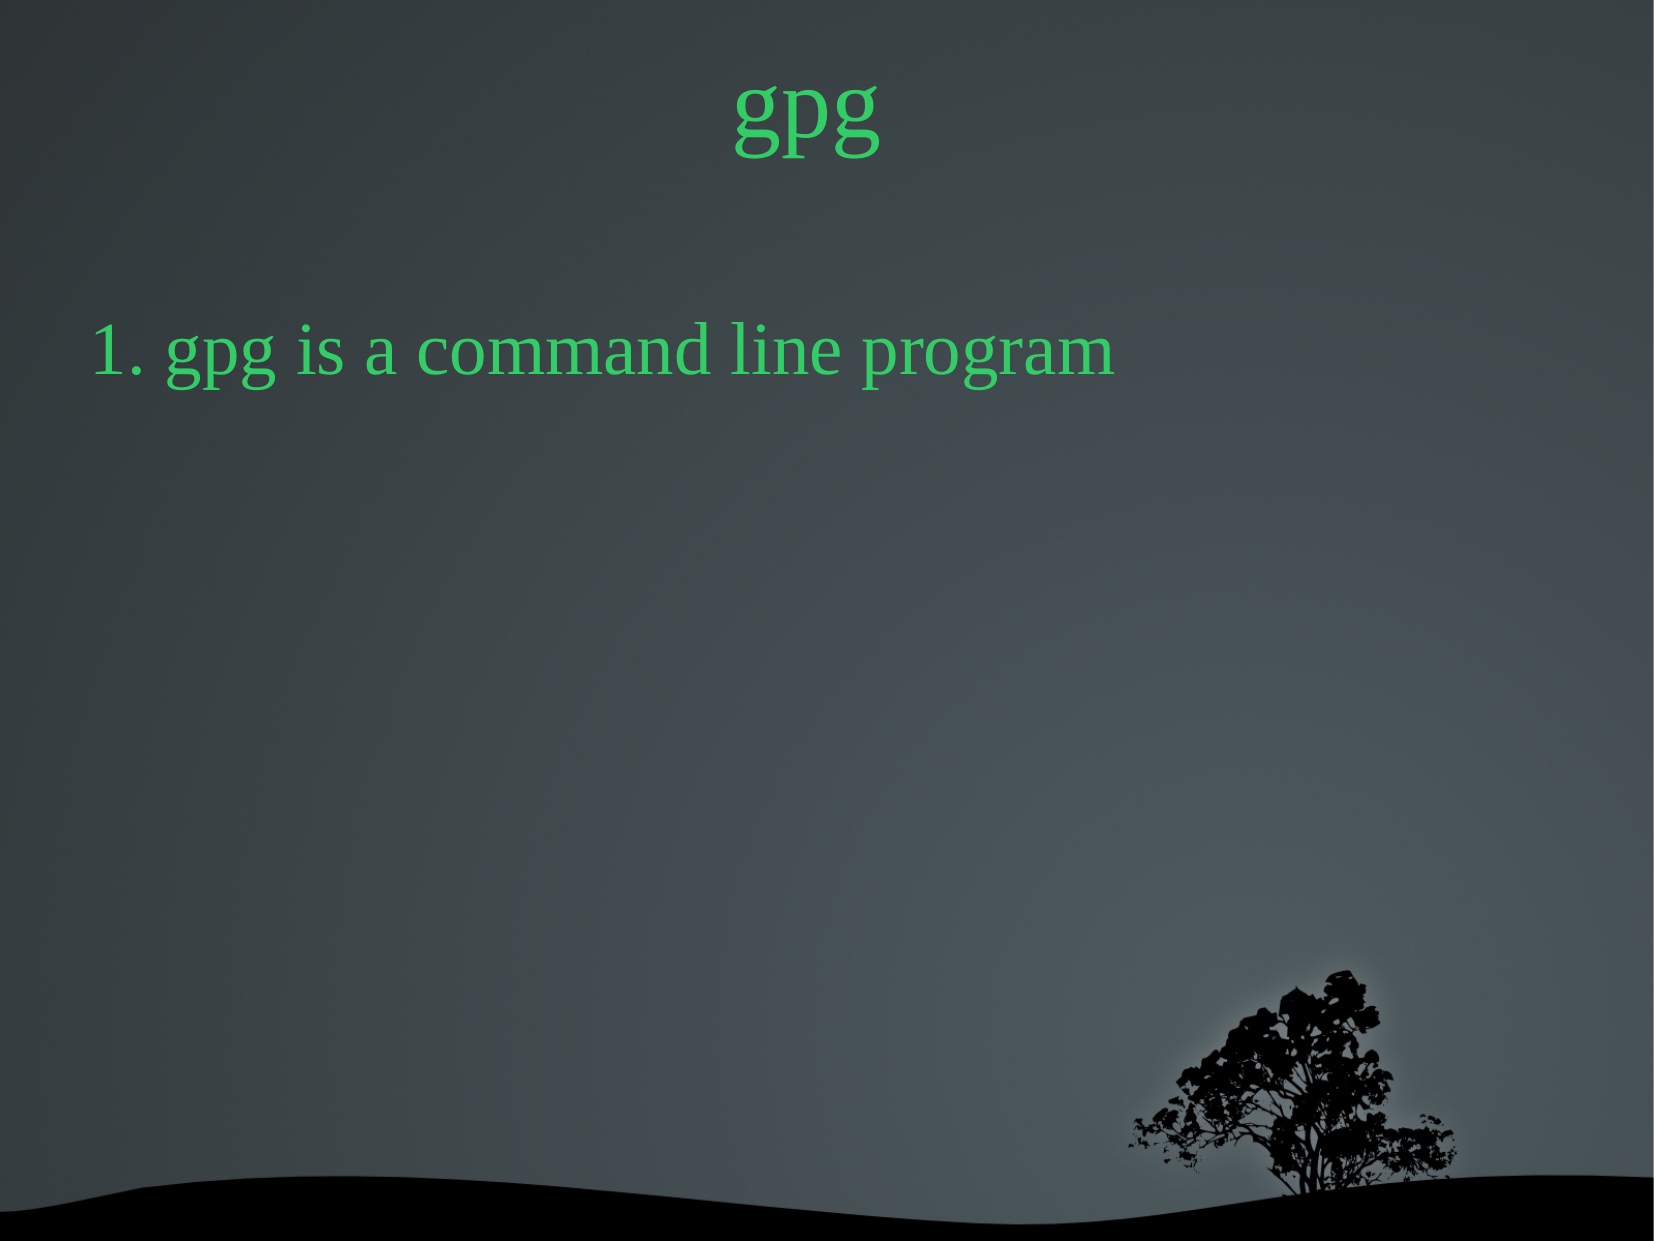

gpg
1. gpg is a command line program